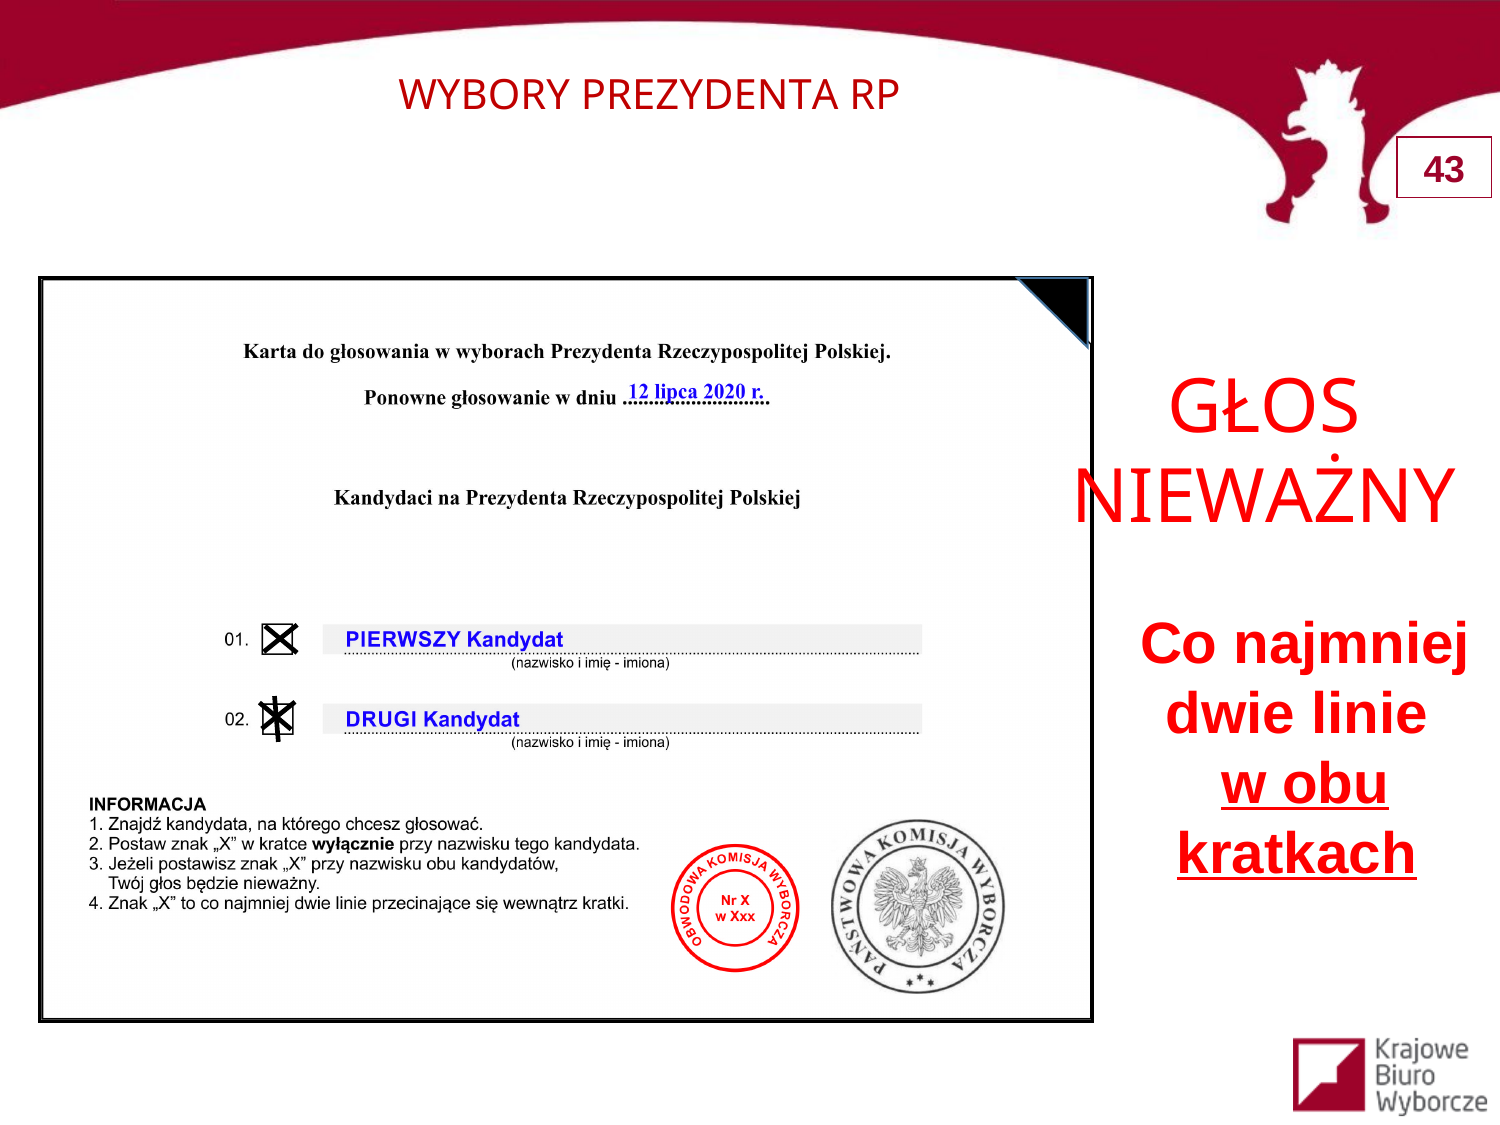

WYBORY PREZYDENTA RP
GŁOS NIEWAŻNY
Co najmniej dwie linie
w obu kratkach